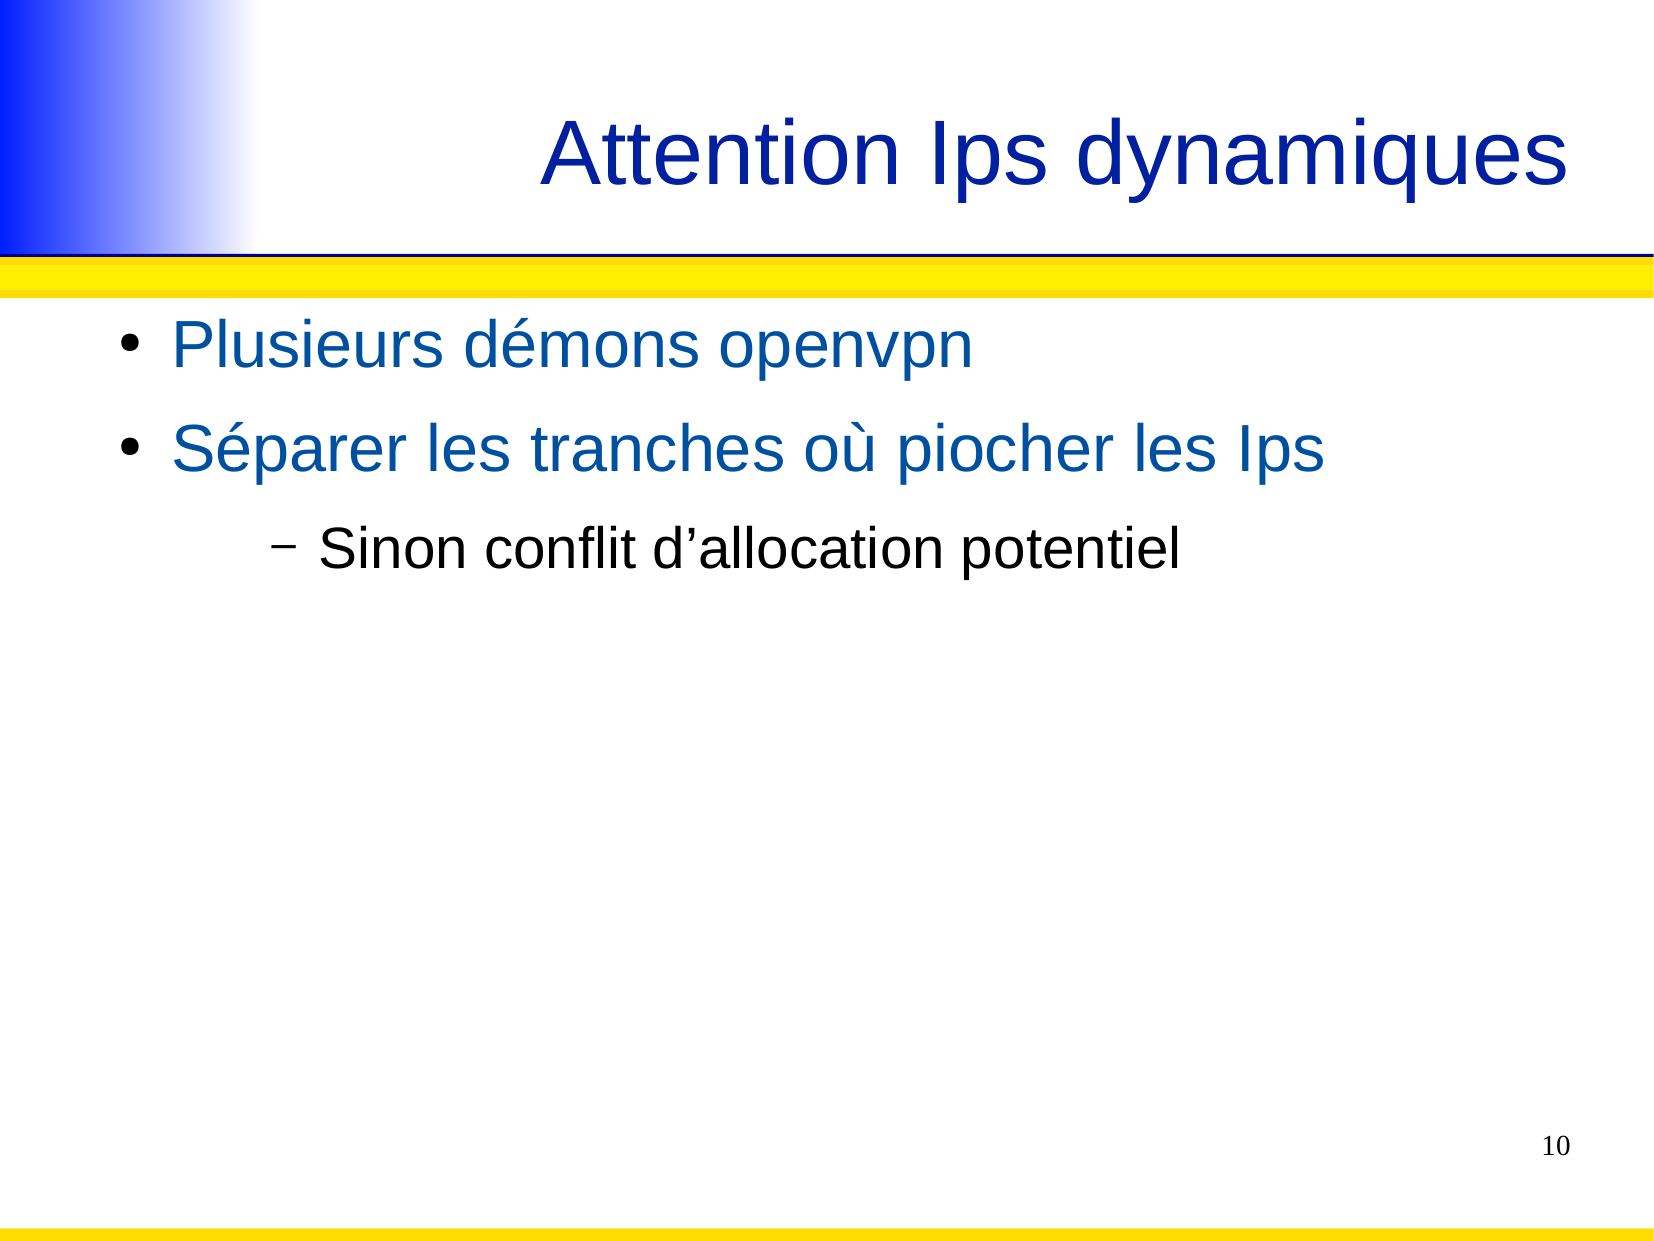

# Attention Ips dynamiques
Plusieurs démons openvpn
Séparer les tranches où piocher les Ips
Sinon conflit d’allocation potentiel
10